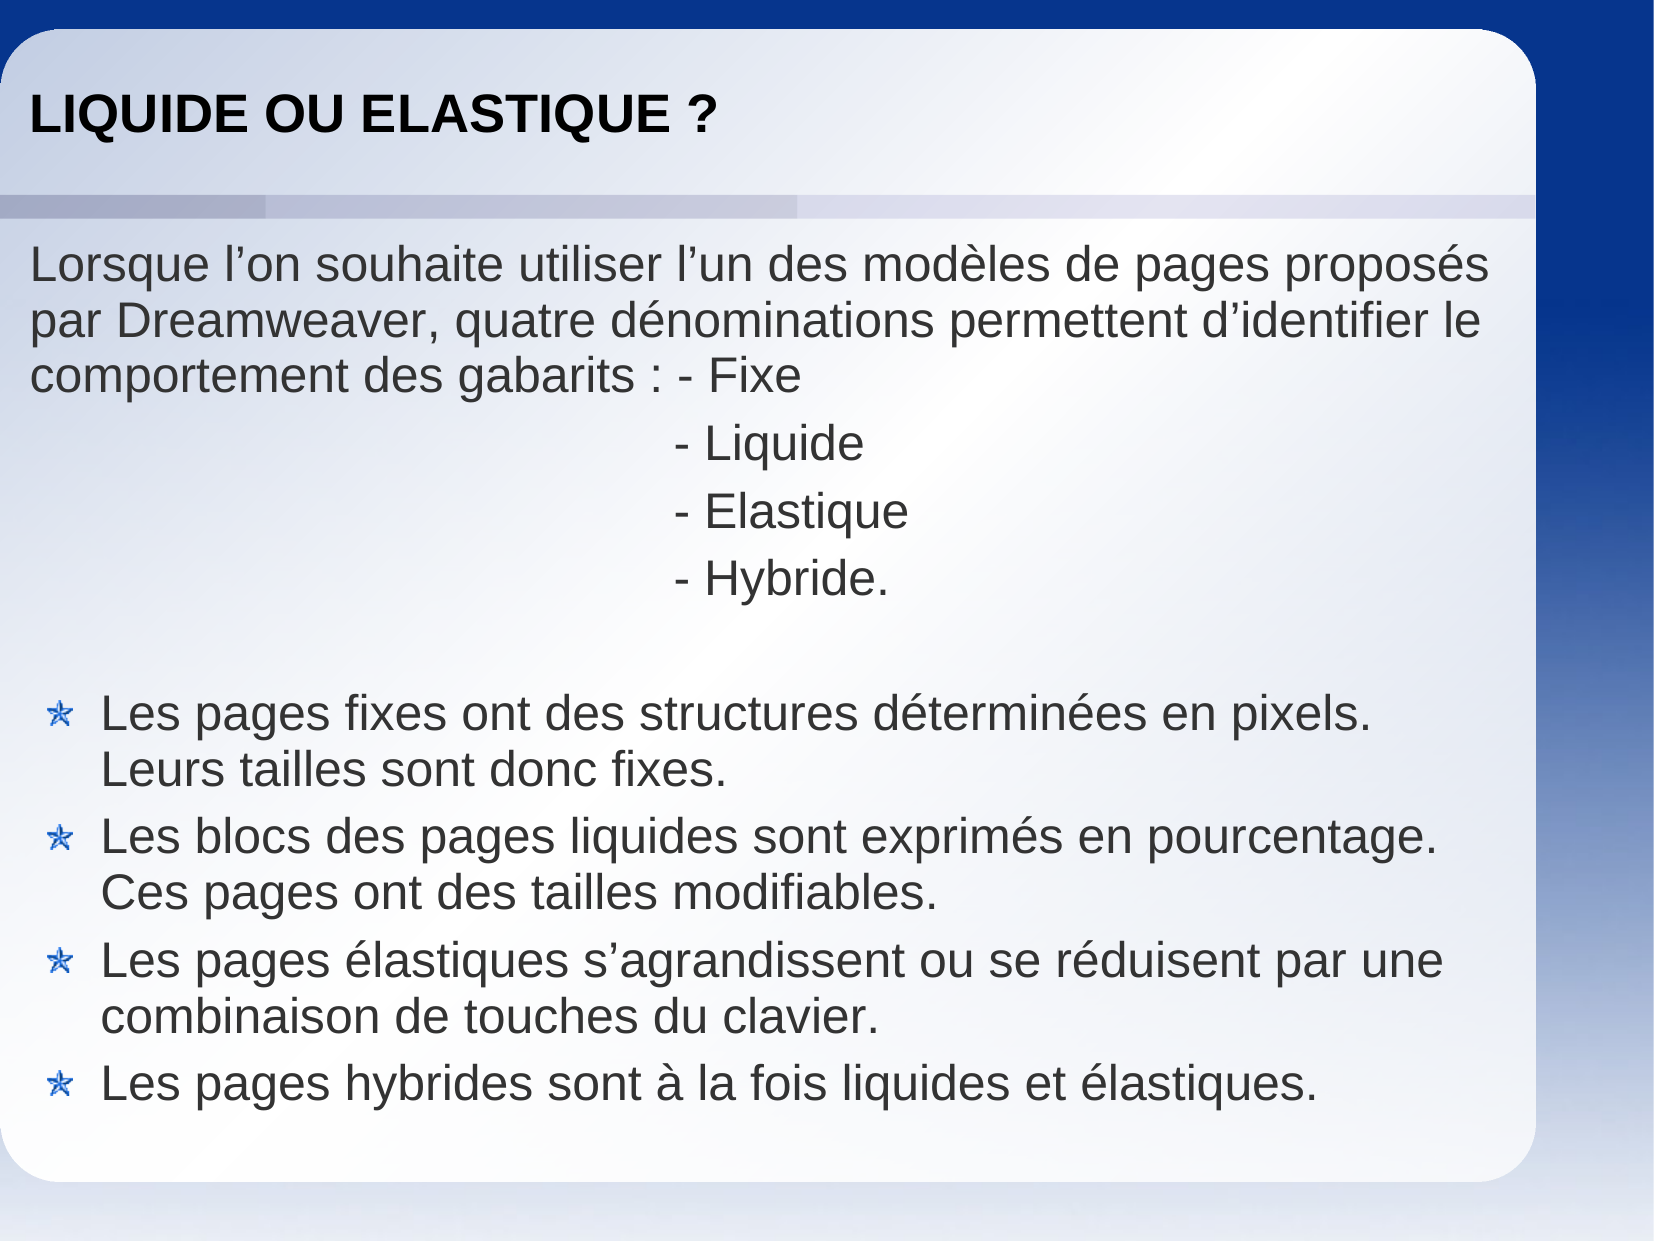

# LIQUIDE OU ELASTIQUE ?
Lorsque l’on souhaite utiliser l’un des modèles de pages proposés par Dreamweaver, quatre dénominations permettent d’identifier le comportement des gabarits : - Fixe
 - Liquide
 - Elastique
 - Hybride.
Les pages fixes ont des structures déterminées en pixels. Leurs tailles sont donc fixes.
Les blocs des pages liquides sont exprimés en pourcentage. Ces pages ont des tailles modifiables.
Les pages élastiques s’agrandissent ou se réduisent par une combinaison de touches du clavier.
Les pages hybrides sont à la fois liquides et élastiques.